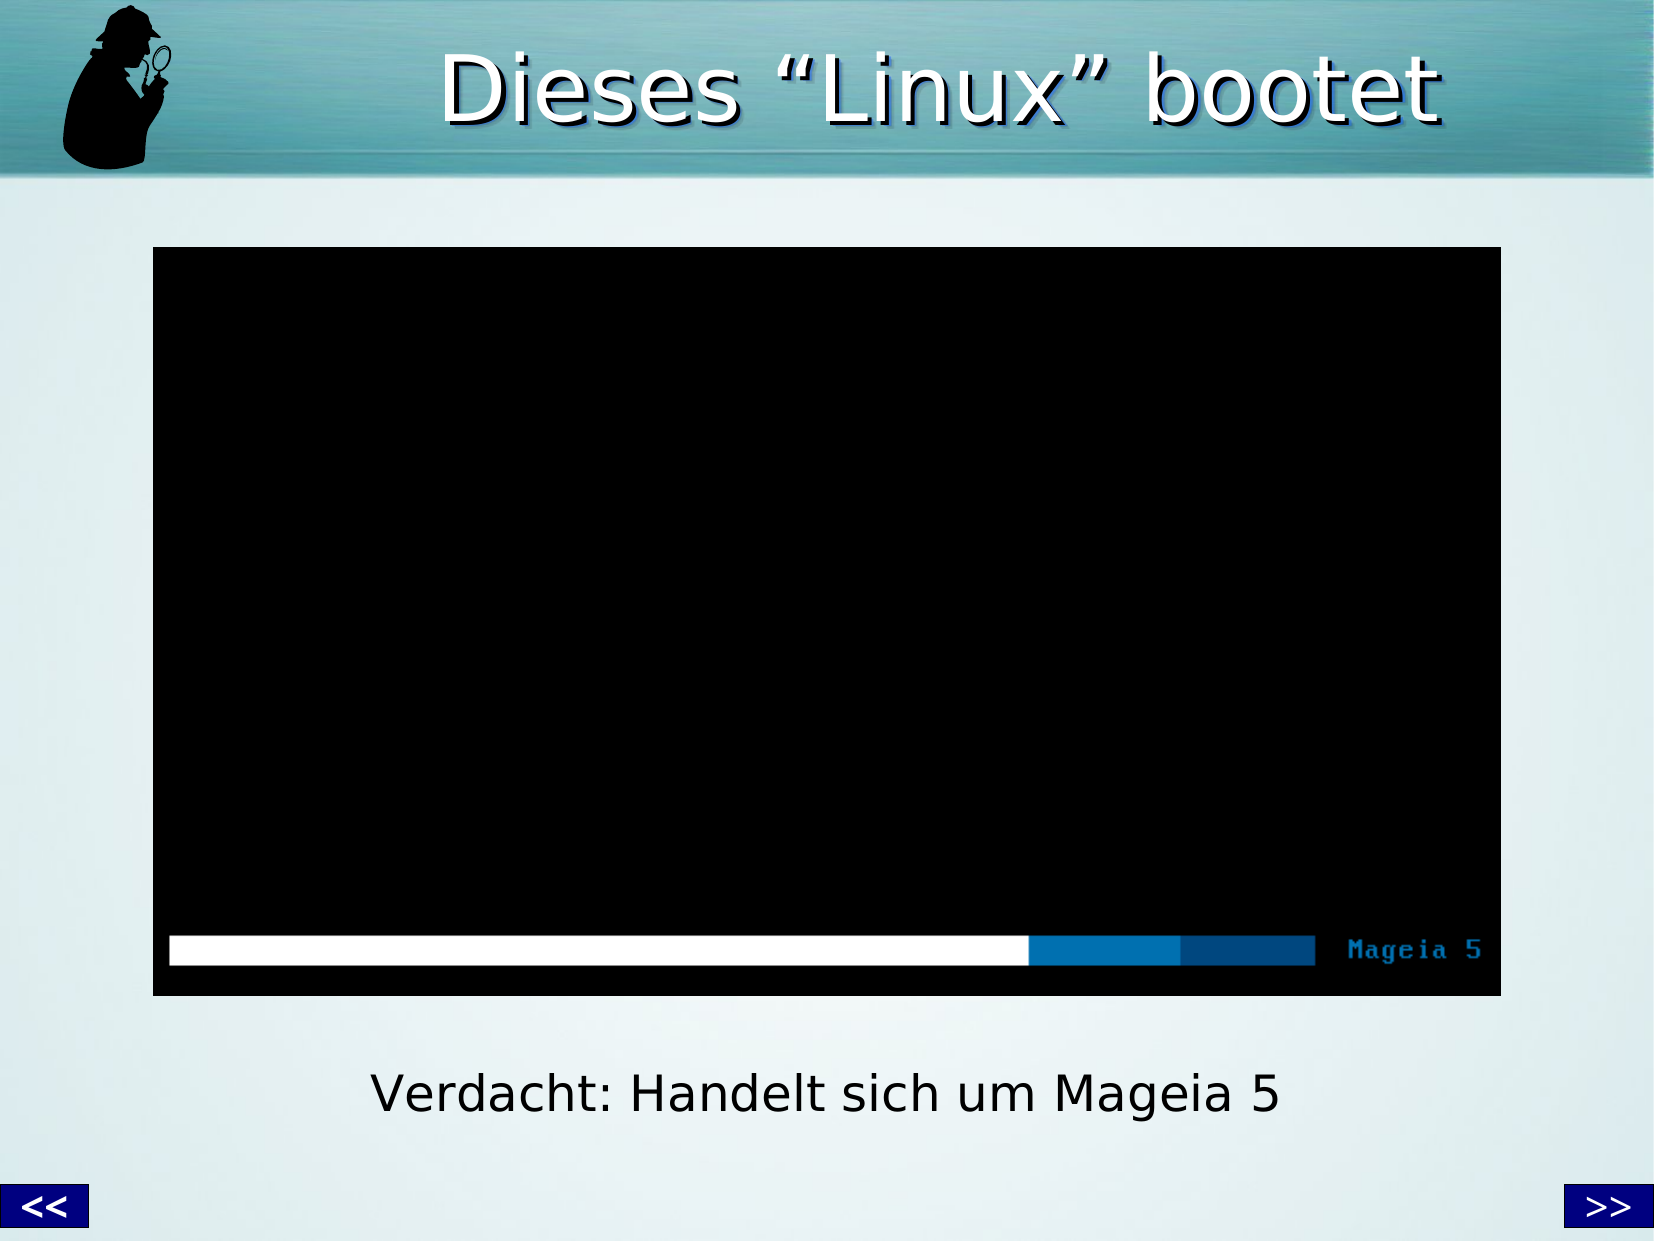

# Dieses “Linux” bootet
Verdacht: Handelt sich um Mageia 5